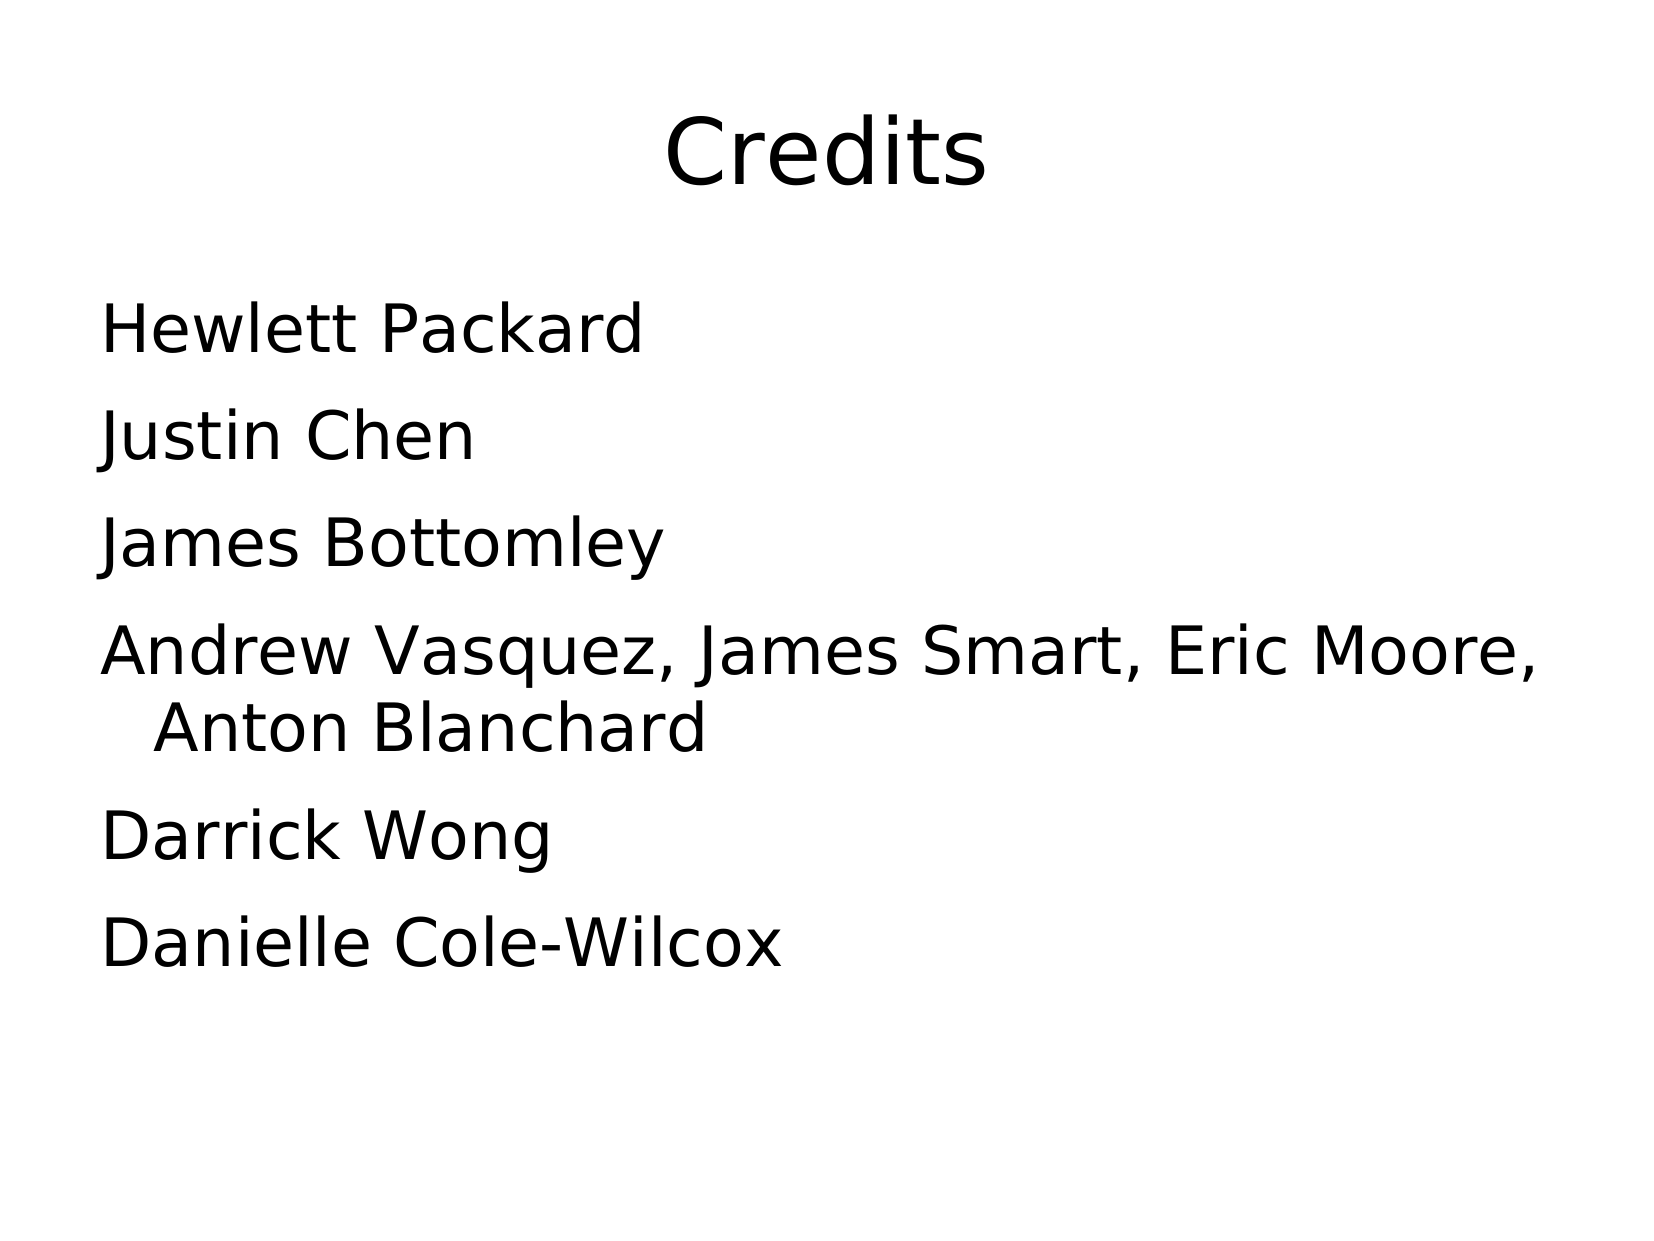

# Credits
Hewlett Packard
Justin Chen
James Bottomley
Andrew Vasquez, James Smart, Eric Moore, Anton Blanchard
Darrick Wong
Danielle Cole-Wilcox